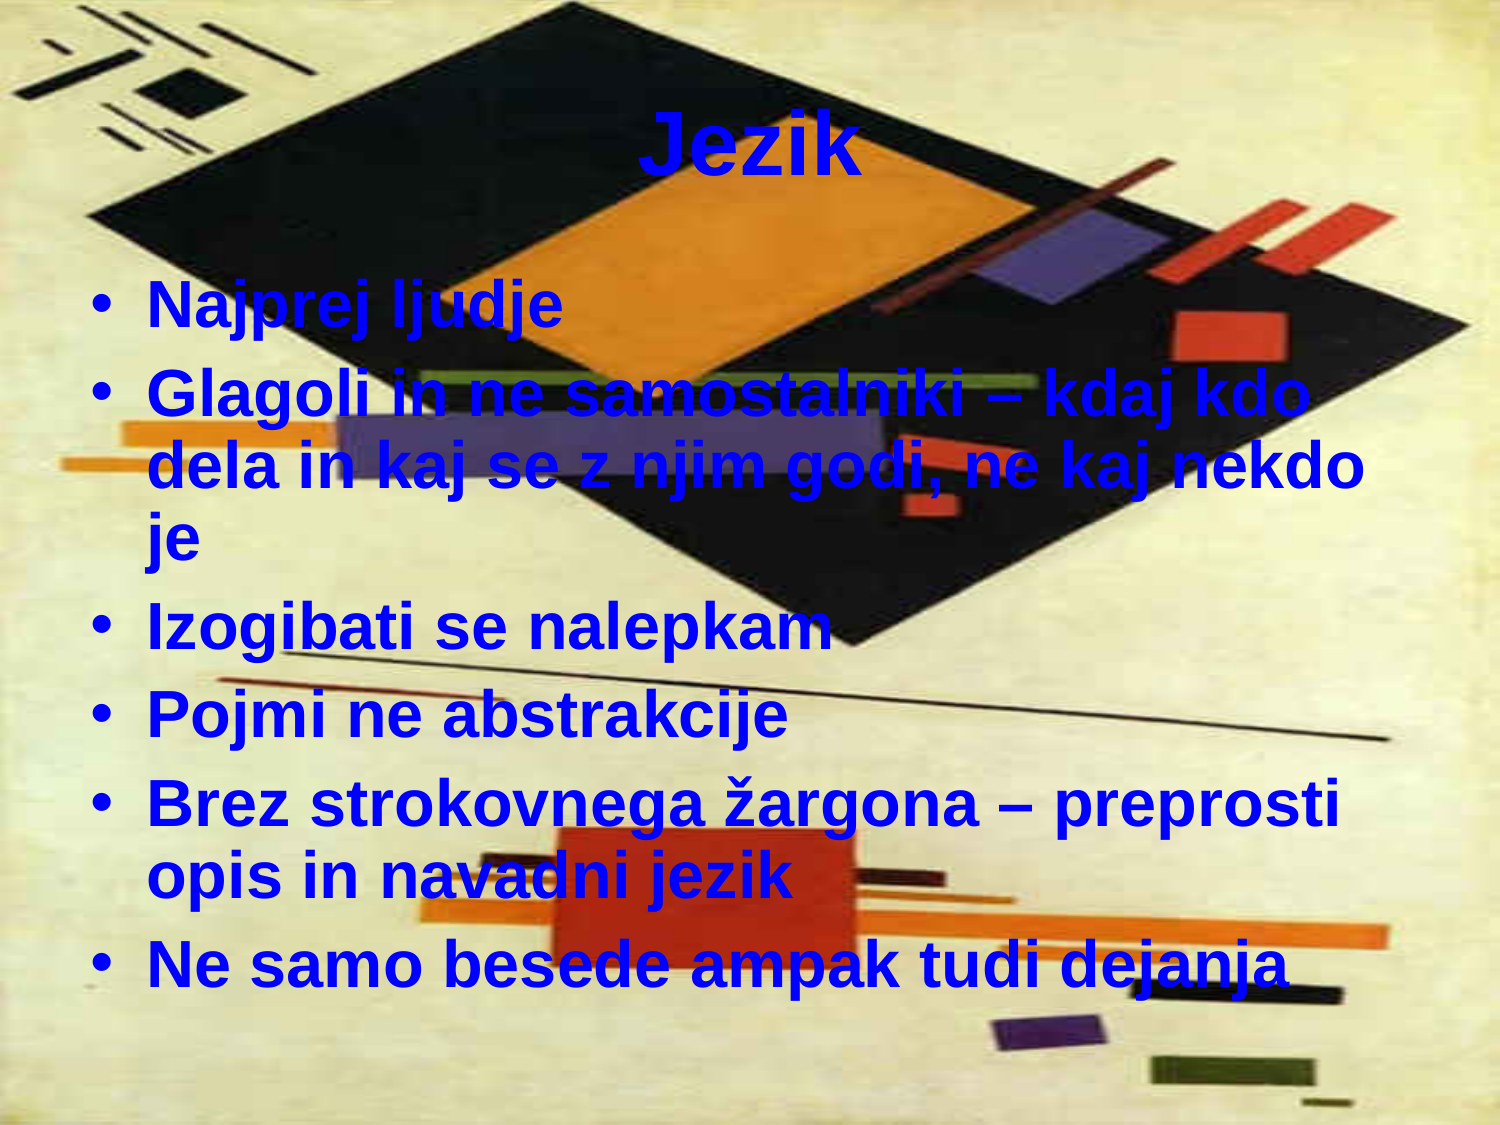

# Jezik
Najprej ljudje
Glagoli in ne samostalniki – kdaj kdo dela in kaj se z njim godi, ne kaj nekdo je
Izogibati se nalepkam
Pojmi ne abstrakcije
Brez strokovnega žargona – preprosti opis in navadni jezik
Ne samo besede ampak tudi dejanja